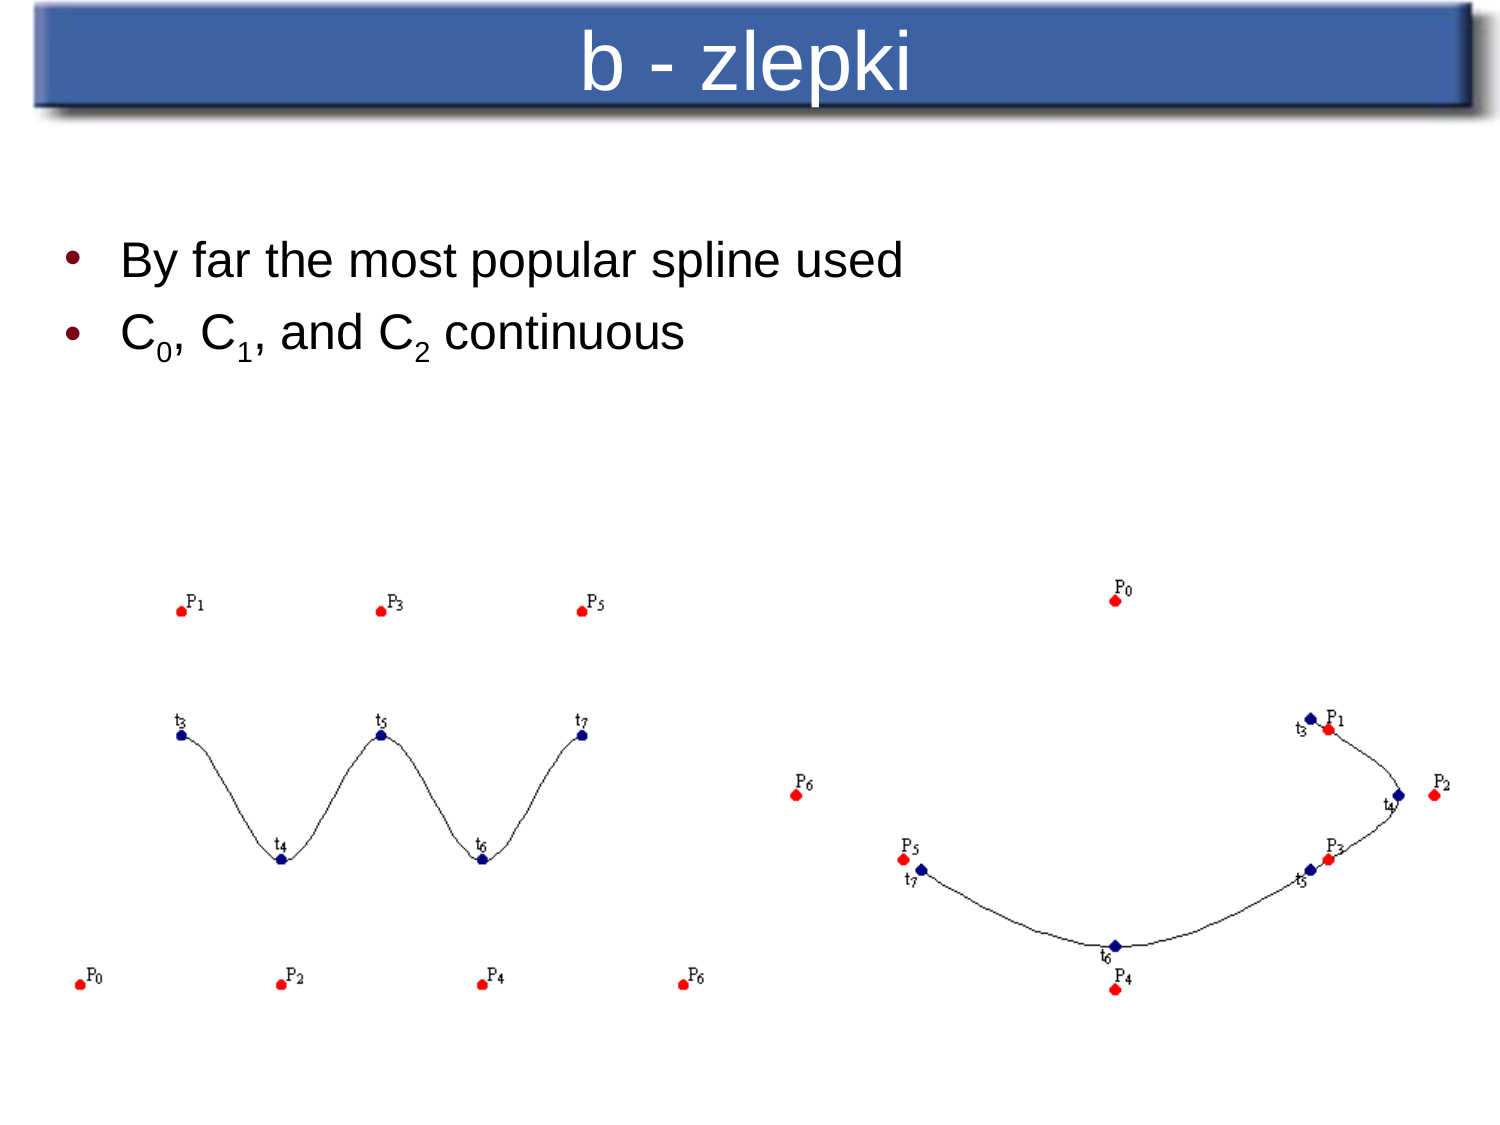

# b - zlepki
By far the most popular spline used
C0, C1, and C2 continuous